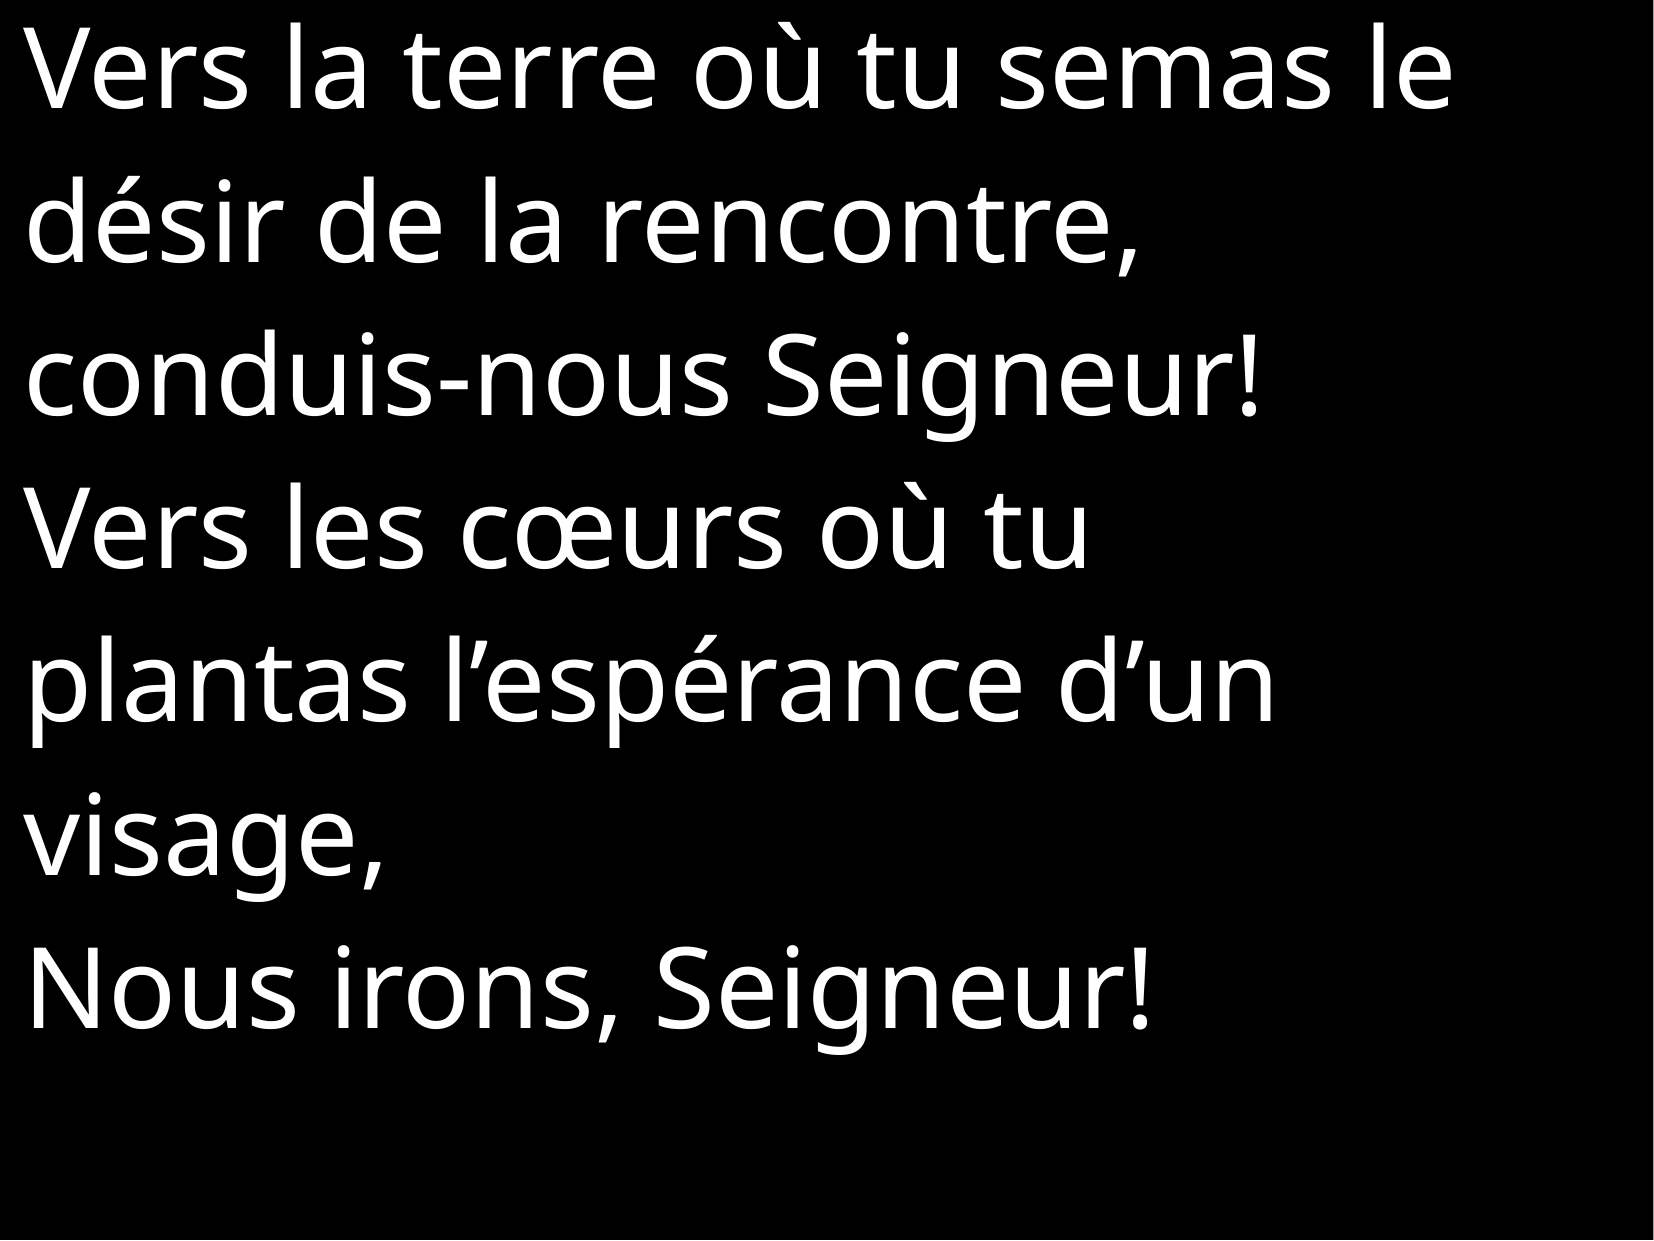

# Vers la terre où tu semas le désir de la rencontre,
conduis-nous Seigneur!
Vers les cœurs où tu plantas l’espérance d’un visage,
Nous irons, Seigneur!